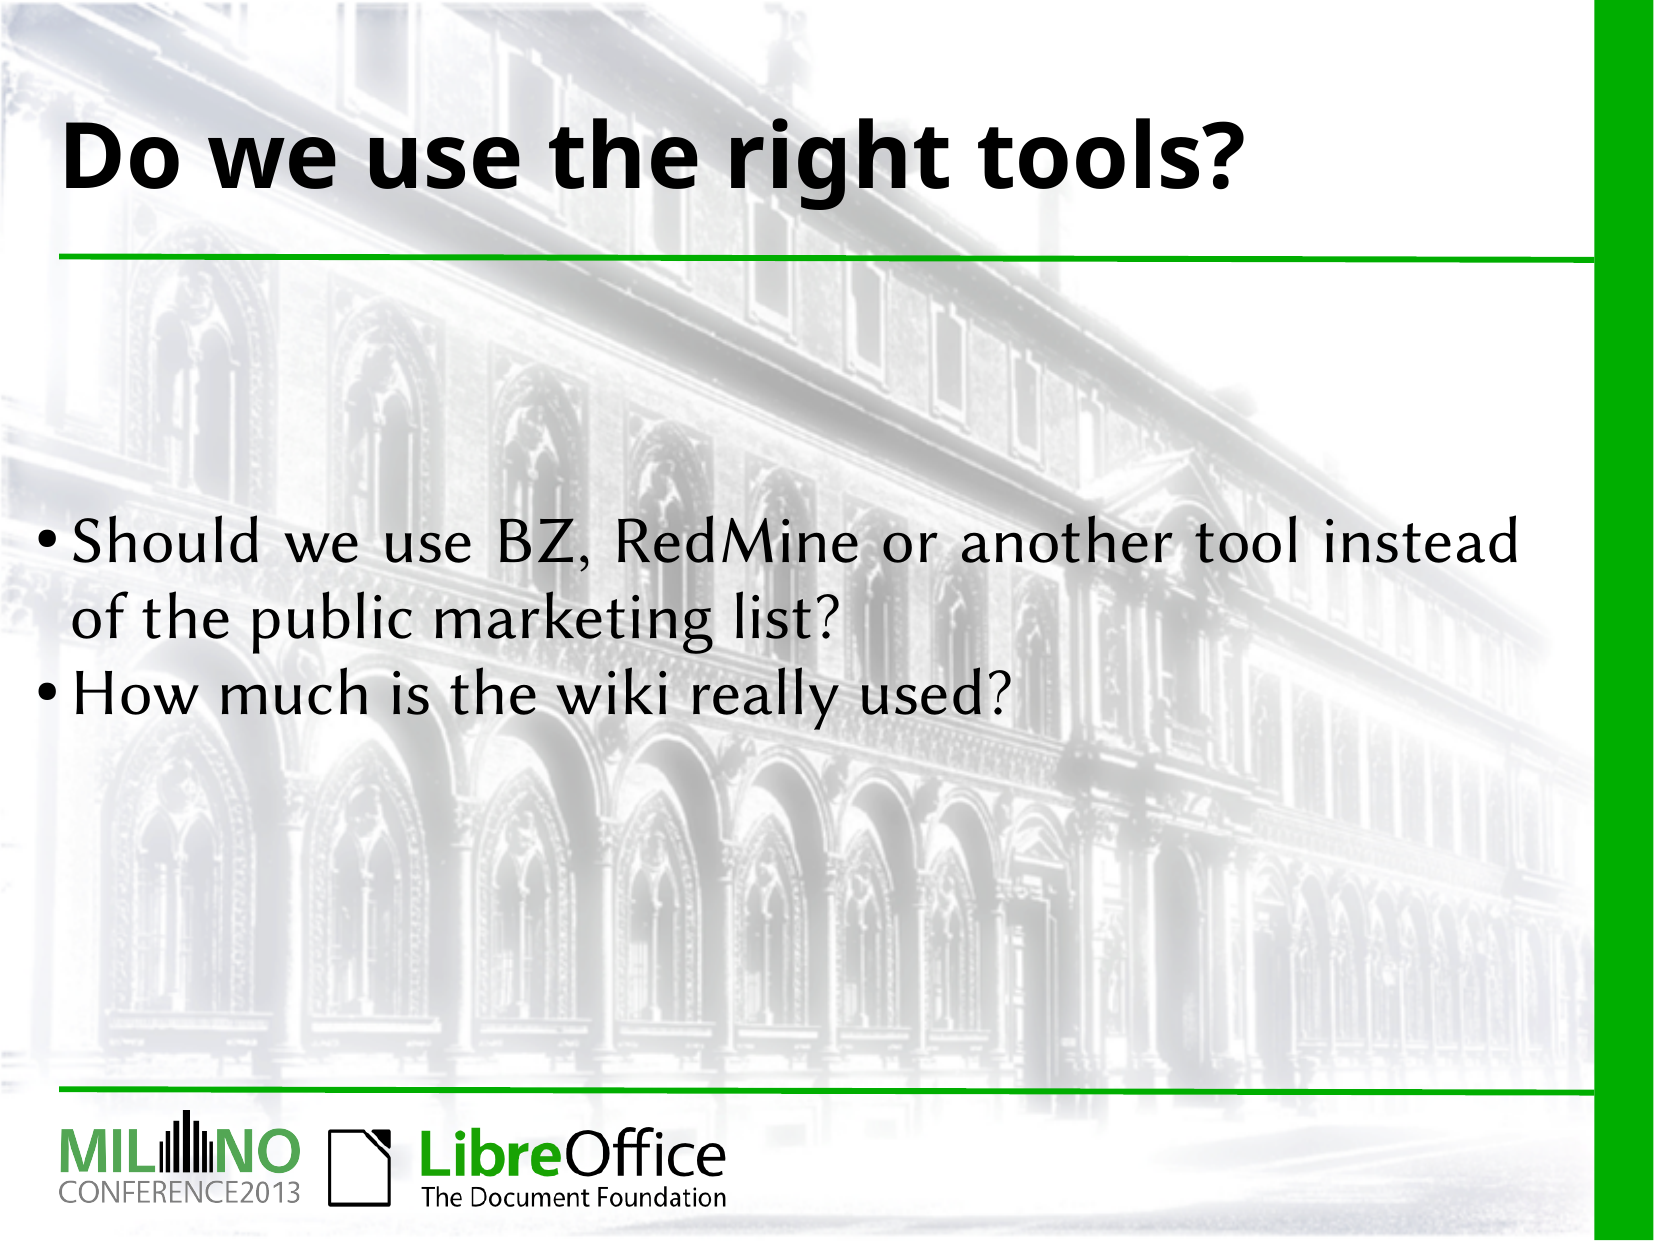

# Do we use the right tools?
Should we use BZ, RedMine or another tool instead of the public marketing list?
How much is the wiki really used?